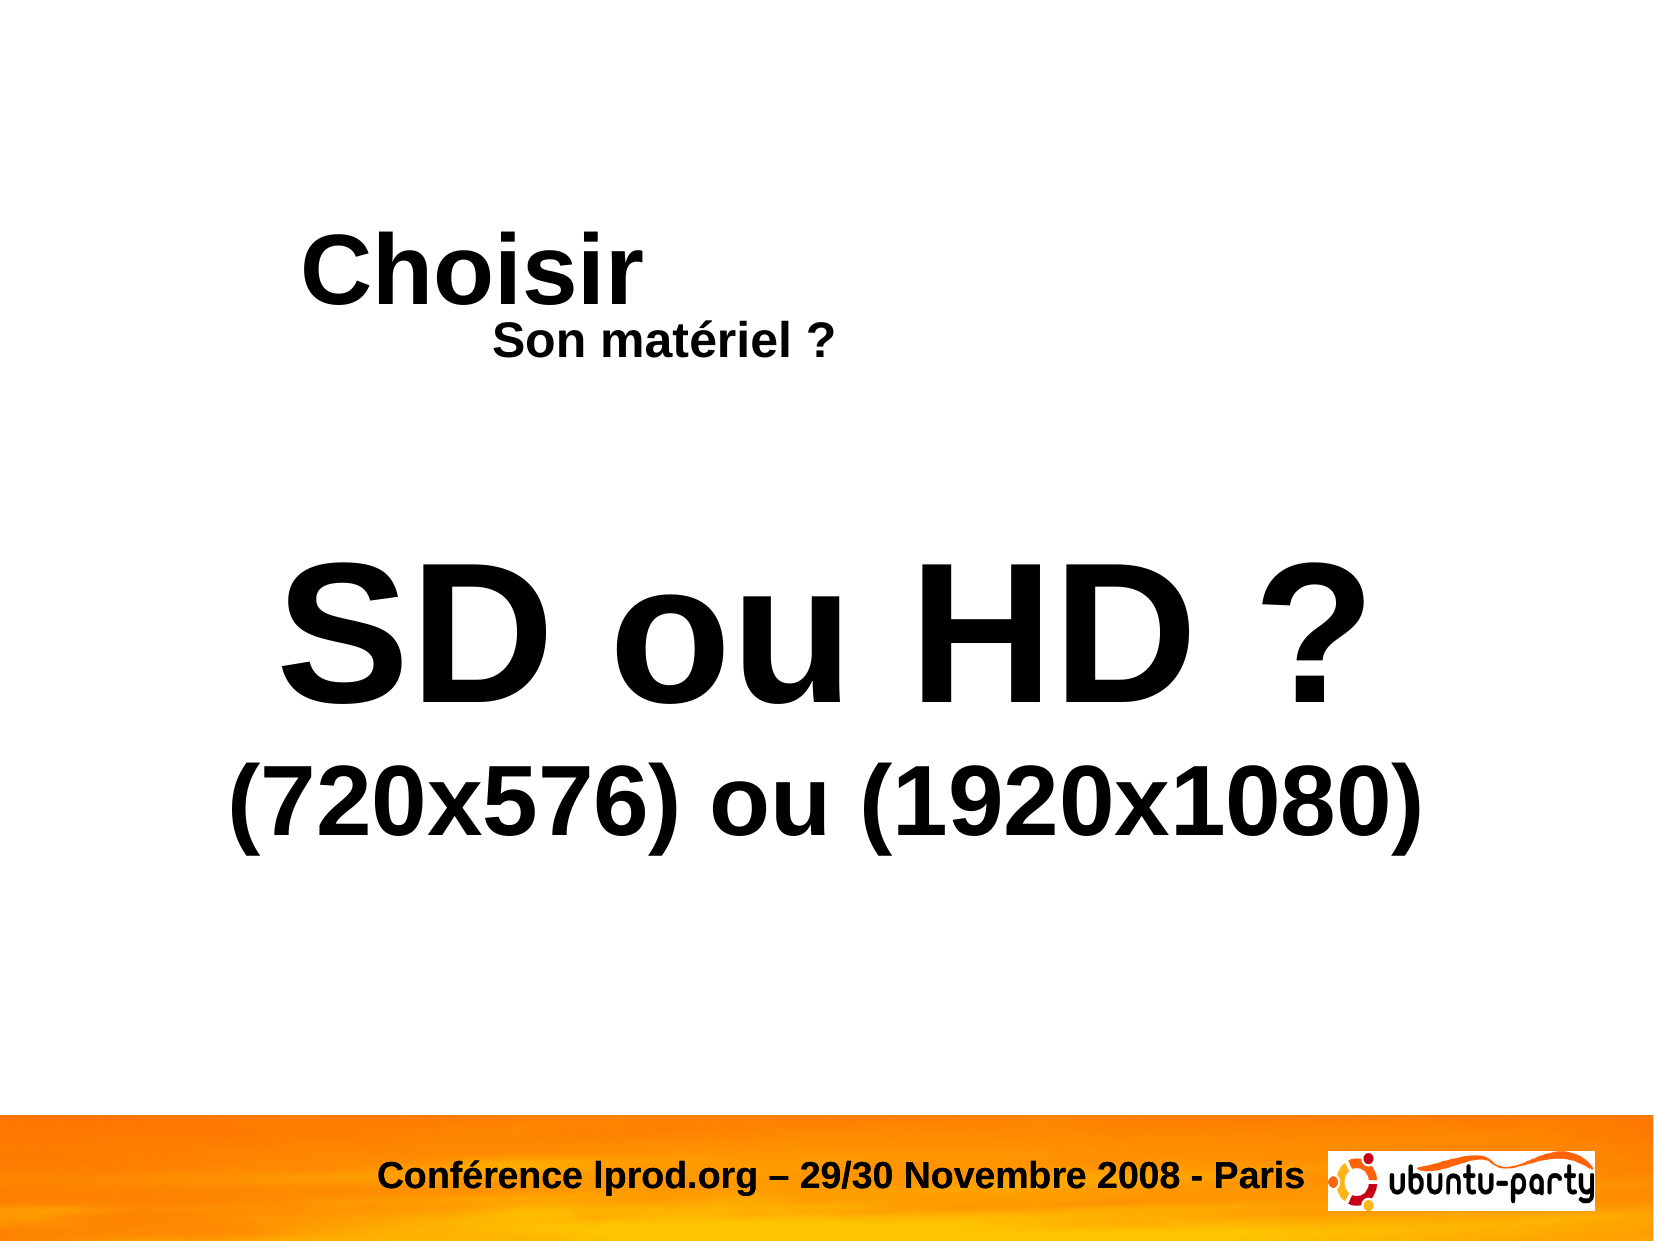

Choisir
Son matériel ?
SD ou HD ?
(720x576) ou (1920x1080)
Conférence lprod.org – 29/30 Novembre 2008 - Paris
Conférence lprod.org – 29/30 Novembre 2008 - Paris